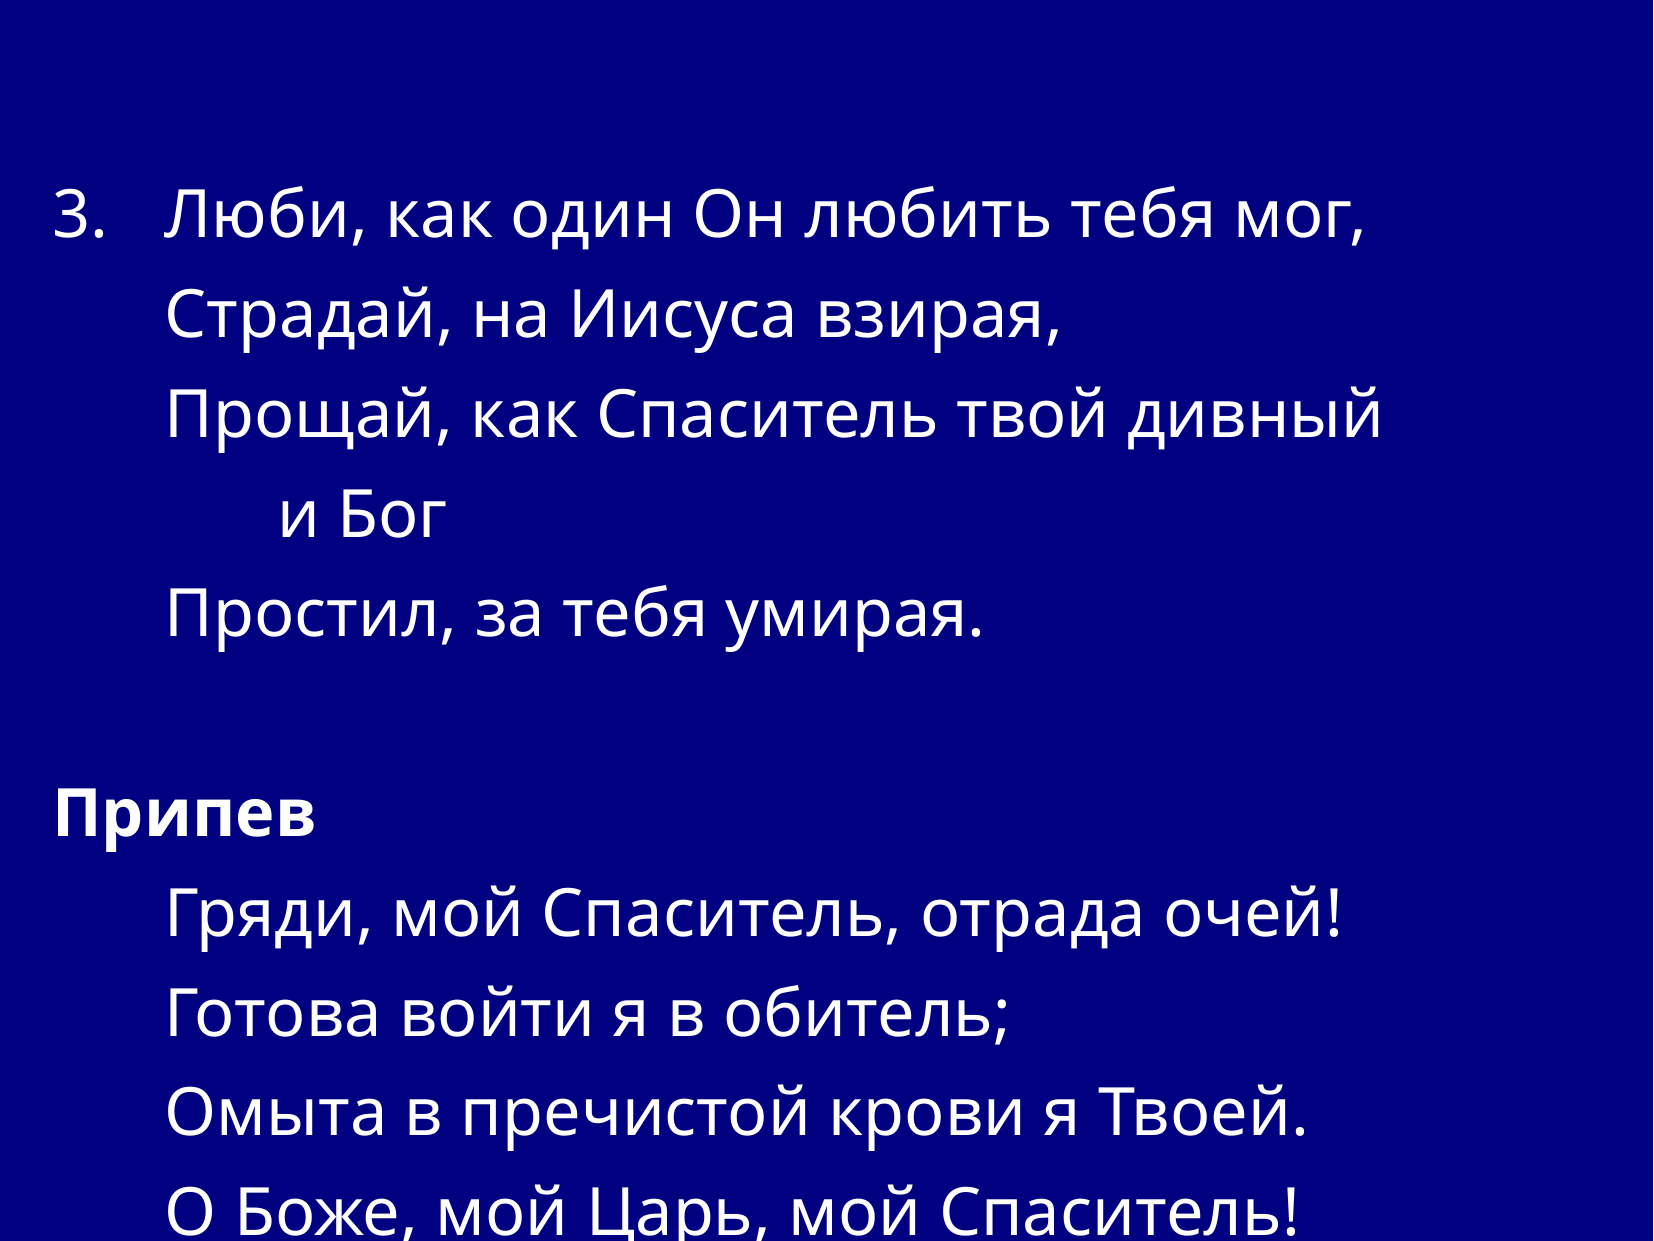

3.	Люби, как один Он любить тебя мог,
	Страдай, на Иисуса взирая,
	Прощай, как Спаситель твой дивный
		и Бог
	Простил, за тебя умирая.
Припев
	Гряди, мой Спаситель, отрада очей!
	Готова войти я в обитель;
	Омыта в пречистой крови я Твоей.
	О Боже, мой Царь, мой Спаситель!